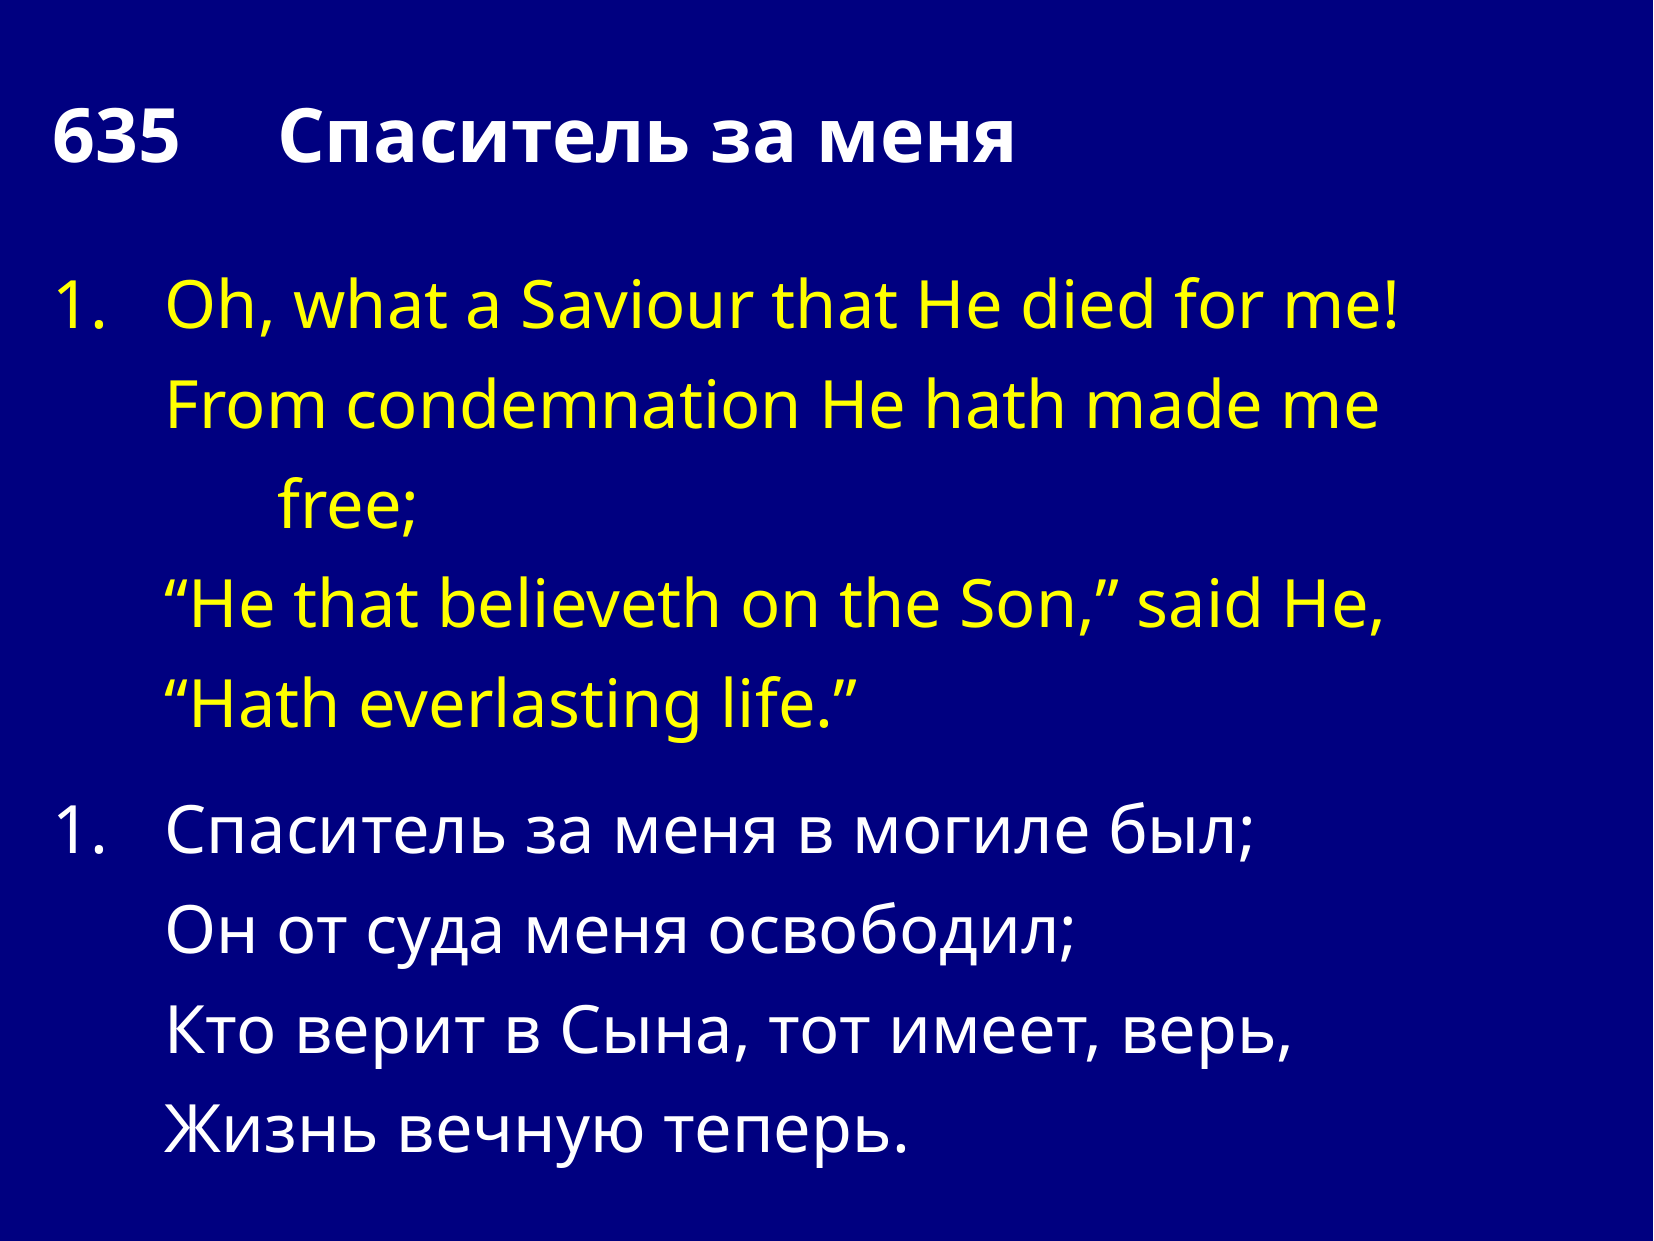

635	Спаситель за меня
1.	Oh, what a Saviour that He died for me!
	From condemnation He hath made me
		free;
	“He that believeth on the Son,” said He,
	“Hath everlasting life.”
1.	Спаситель за меня в могиле был;
	Он от суда меня освободил;
	Кто верит в Сына, тот имеет, верь,
	Жизнь вечную теперь.